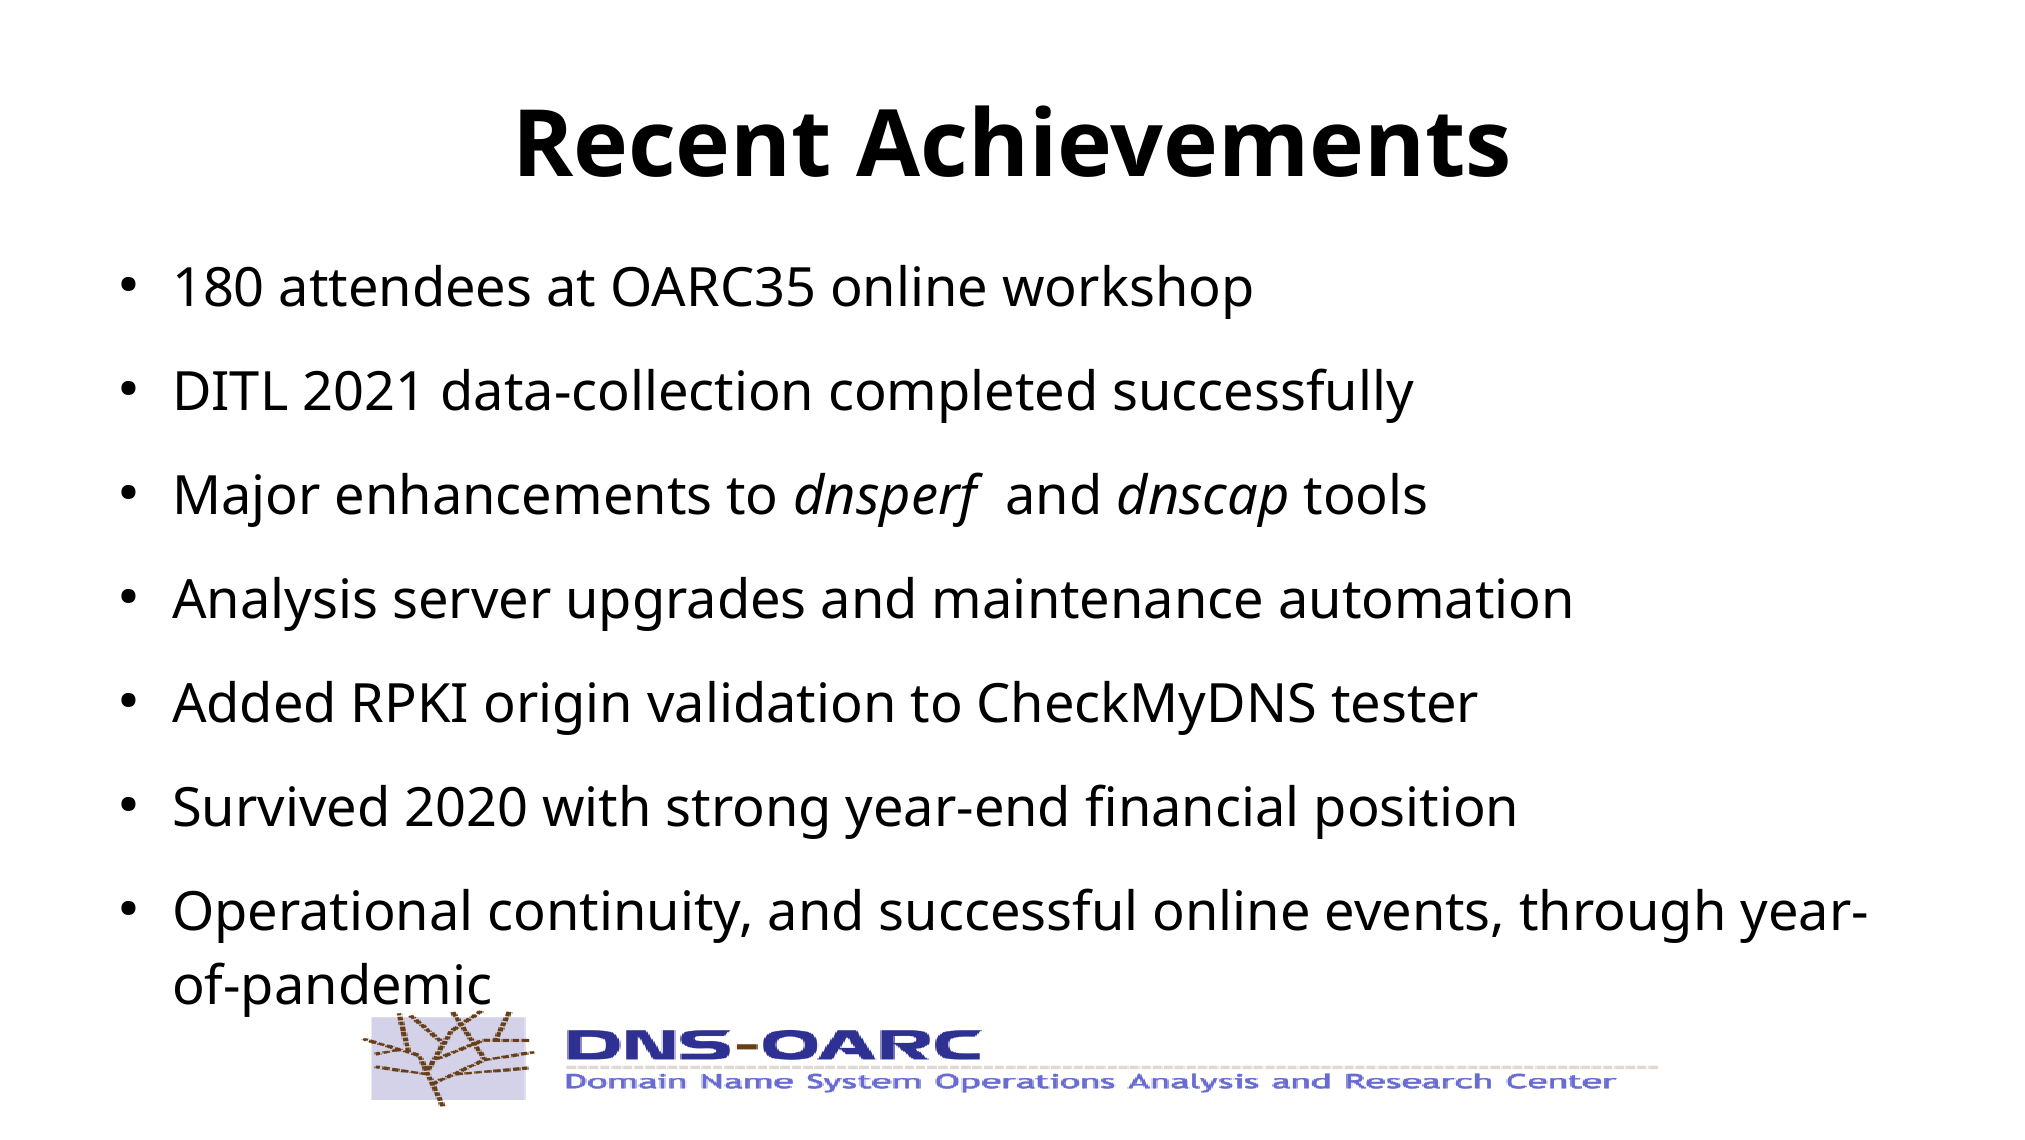

# Recent Achievements
180 attendees at OARC35 online workshop
DITL 2021 data-collection completed successfully
Major enhancements to dnsperf and dnscap tools
Analysis server upgrades and maintenance automation
Added RPKI origin validation to CheckMyDNS tester
Survived 2020 with strong year-end financial position
Operational continuity, and successful online events, through year-of-pandemic